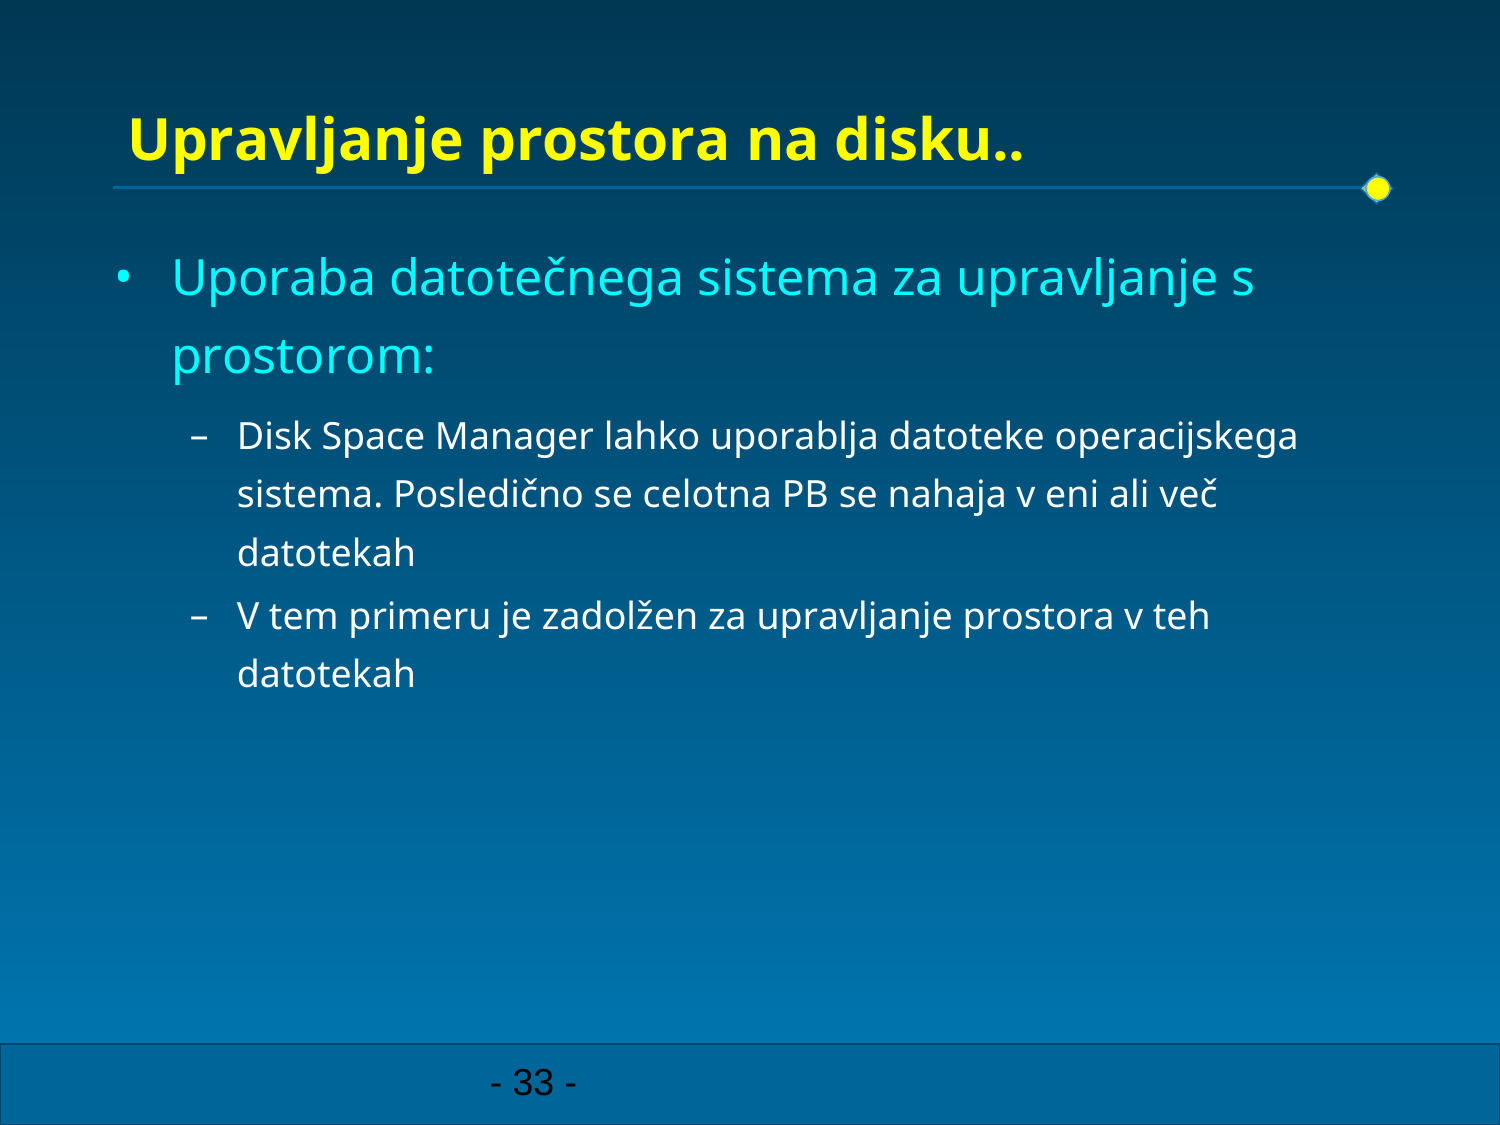

# Upravljanje prostora na disku..
Uporaba datotečnega sistema za upravljanje s prostorom:
Disk Space Manager lahko uporablja datoteke operacijskega sistema. Posledično se celotna PB se nahaja v eni ali več datotekah
V tem primeru je zadolžen za upravljanje prostora v teh datotekah